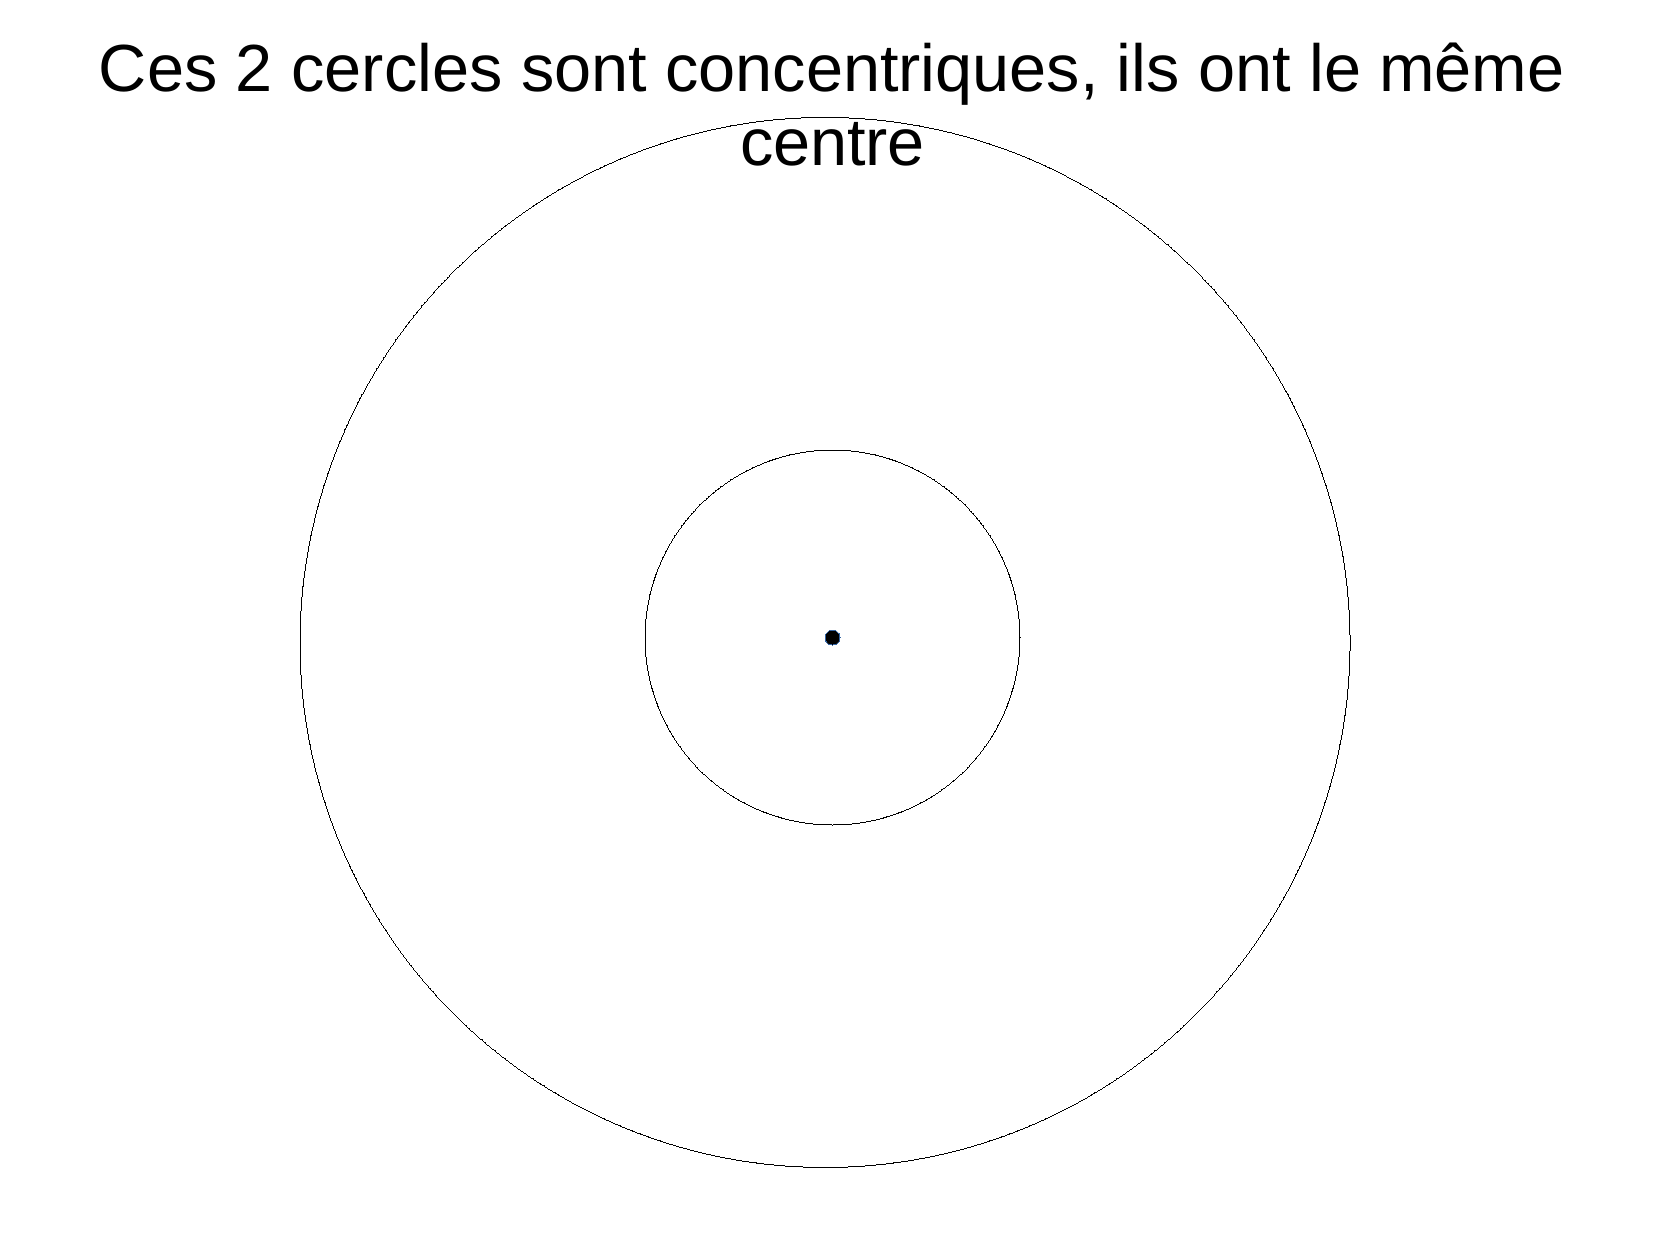

# Ces 2 cercles sont concentriques, ils ont le même centre